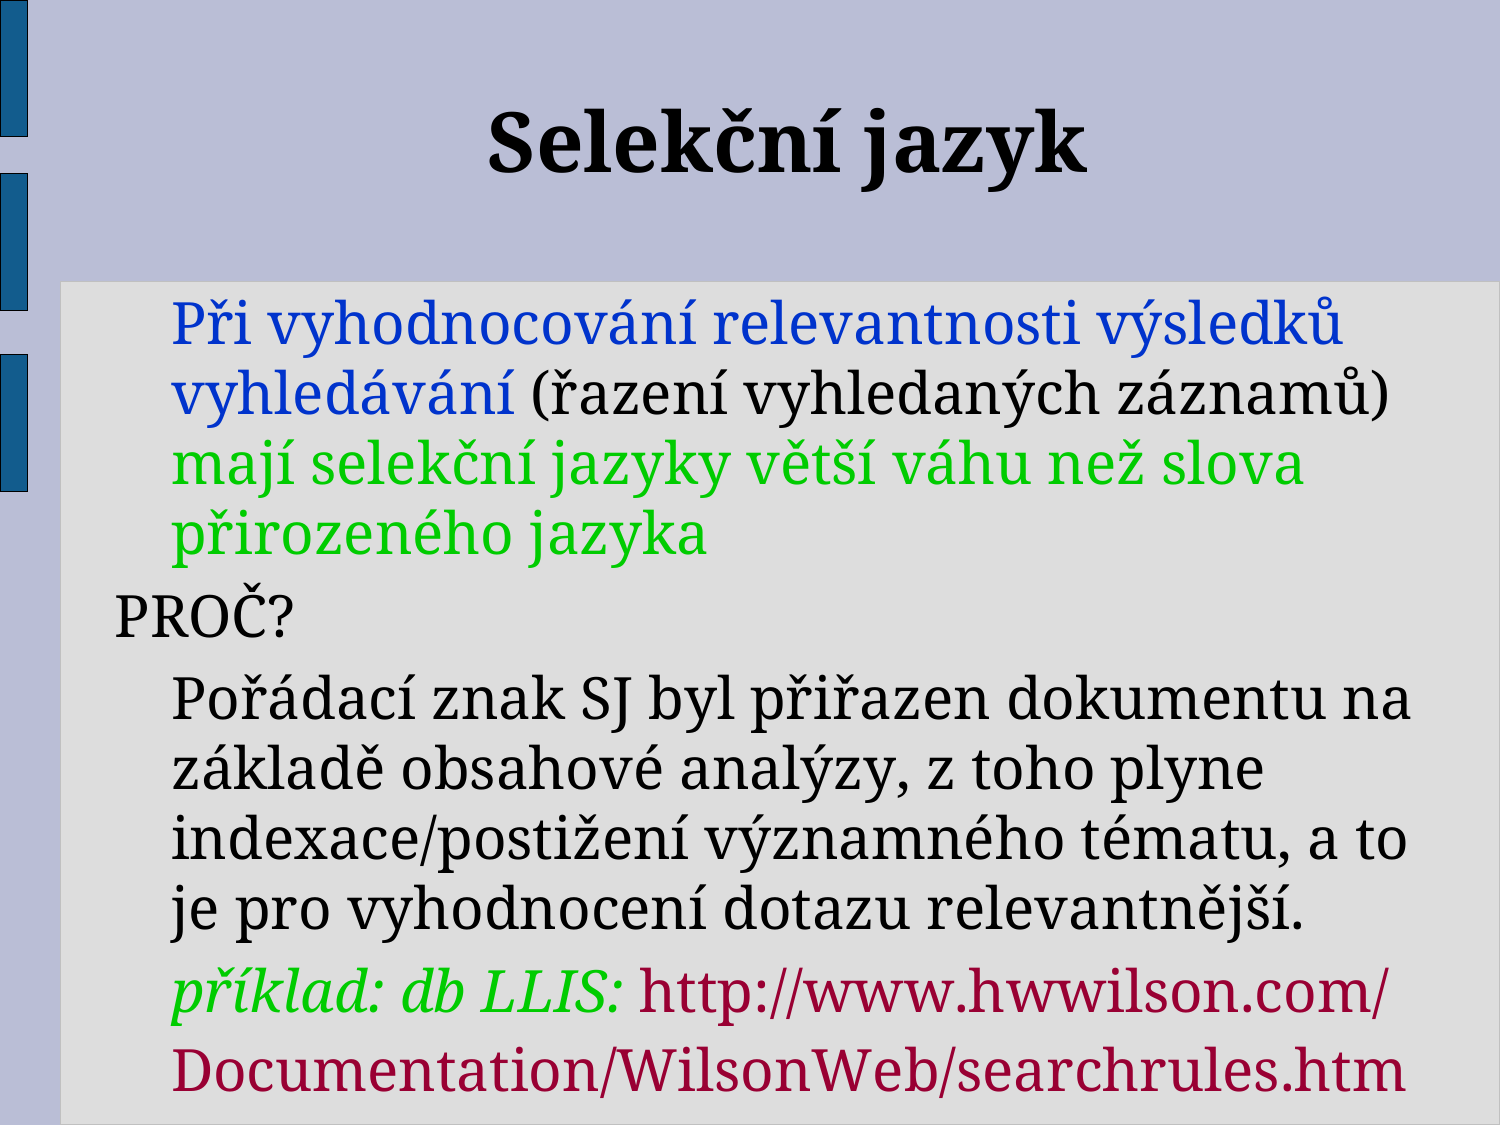

# Selekční jazyk
Při vyhodnocování relevantnosti výsledků vyhledávání (řazení vyhledaných záznamů) mají selekční jazyky větší váhu než slova přirozeného jazyka
PROČ?
Pořádací znak SJ byl přiřazen dokumentu na základě obsahové analýzy, z toho plyne indexace/postižení významného tématu, a to je pro vyhodnocení dotazu relevantnější.
	příklad: db LLIS: http://www.hwwilson.com/Documentation/WilsonWeb/searchrules.htm